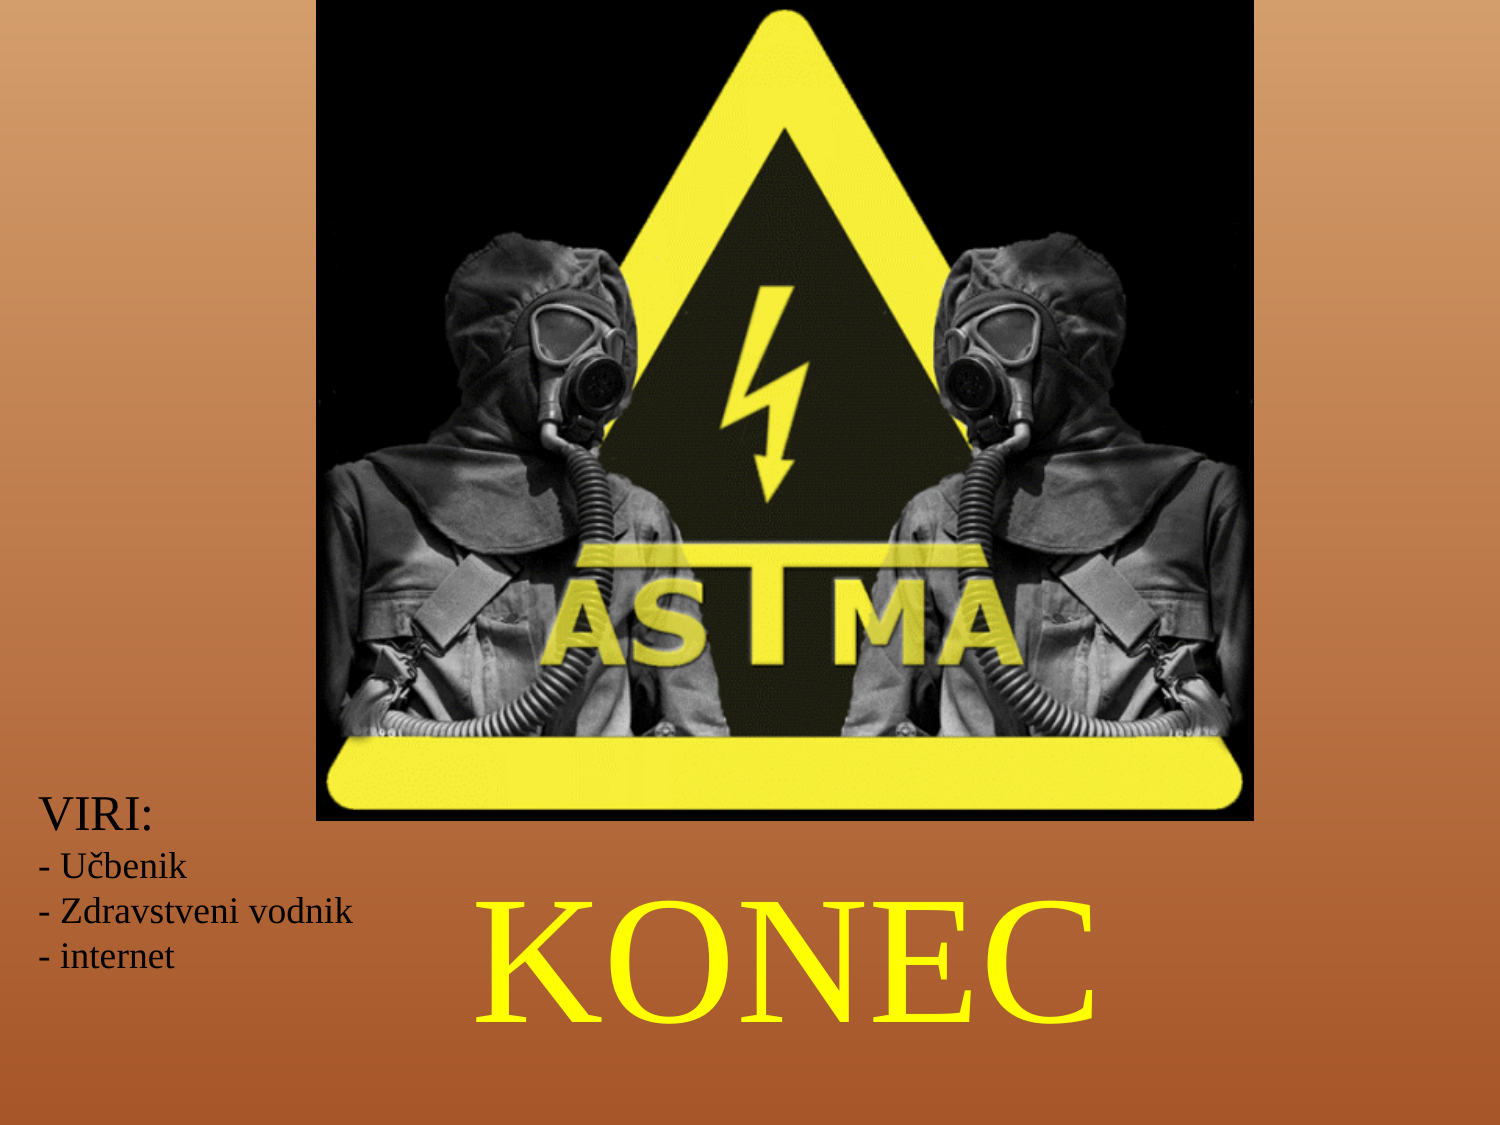

VIRI:
- Učbenik
- Zdravstveni vodnik
- internet
KONEC